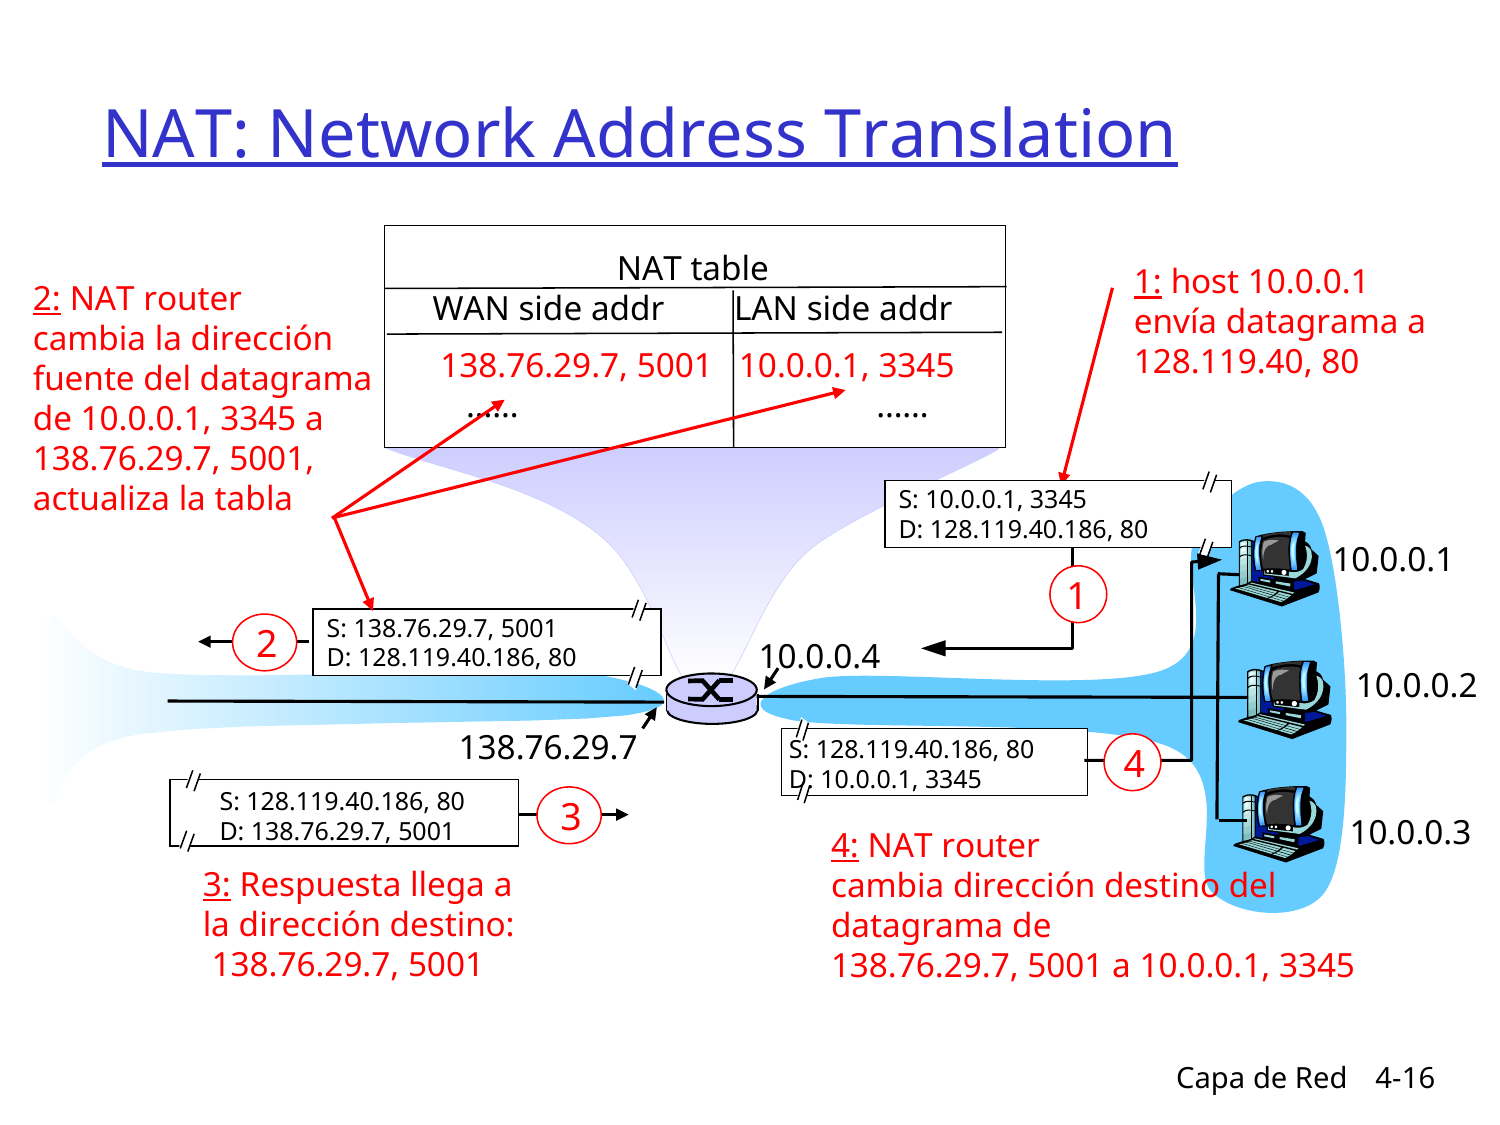

# NAT: Network Address Translation
NAT table
WAN side addr LAN side addr
1: host 10.0.0.1
envía datagrama a
128.119.40, 80
2: NAT router
cambia la dirección
fuente del datagrama
de 10.0.0.1, 3345 a
138.76.29.7, 5001,
actualiza la tabla
138.76.29.7, 5001 10.0.0.1, 3345
…… ……
S: 10.0.0.1, 3345
D: 128.119.40.186, 80
1
10.0.0.1
S: 128.119.40.186, 80
D: 10.0.0.1, 3345
4
S: 138.76.29.7, 5001
D: 128.119.40.186, 80
2
10.0.0.4
10.0.0.2
138.76.29.7
S: 128.119.40.186, 80
D: 138.76.29.7, 5001
3
10.0.0.3
4: NAT router
cambia dirección destino del
datagrama de
138.76.29.7, 5001 a 10.0.0.1, 3345
3: Respuesta llega a
la dirección destino:
 138.76.29.7, 5001
16